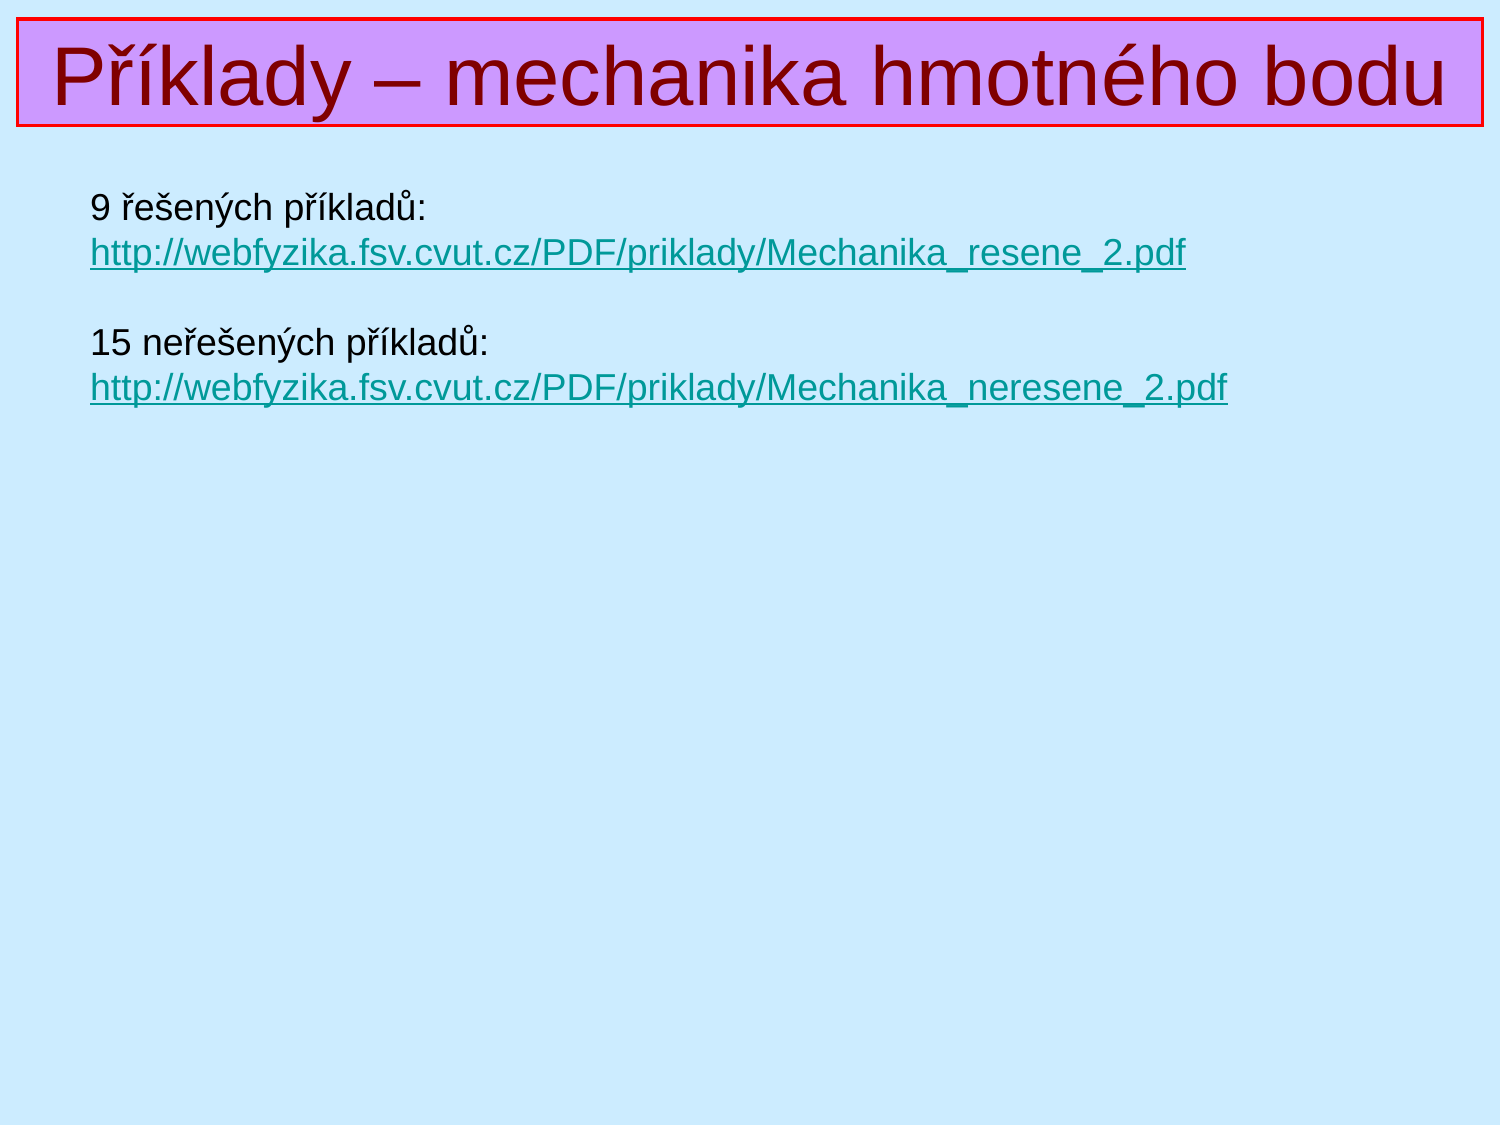

Příklady – mechanika hmotného bodu
9 řešených příkladů:
http://webfyzika.fsv.cvut.cz/PDF/priklady/Mechanika_resene_2.pdf
15 neřešených příkladů:
http://webfyzika.fsv.cvut.cz/PDF/priklady/Mechanika_neresene_2.pdf